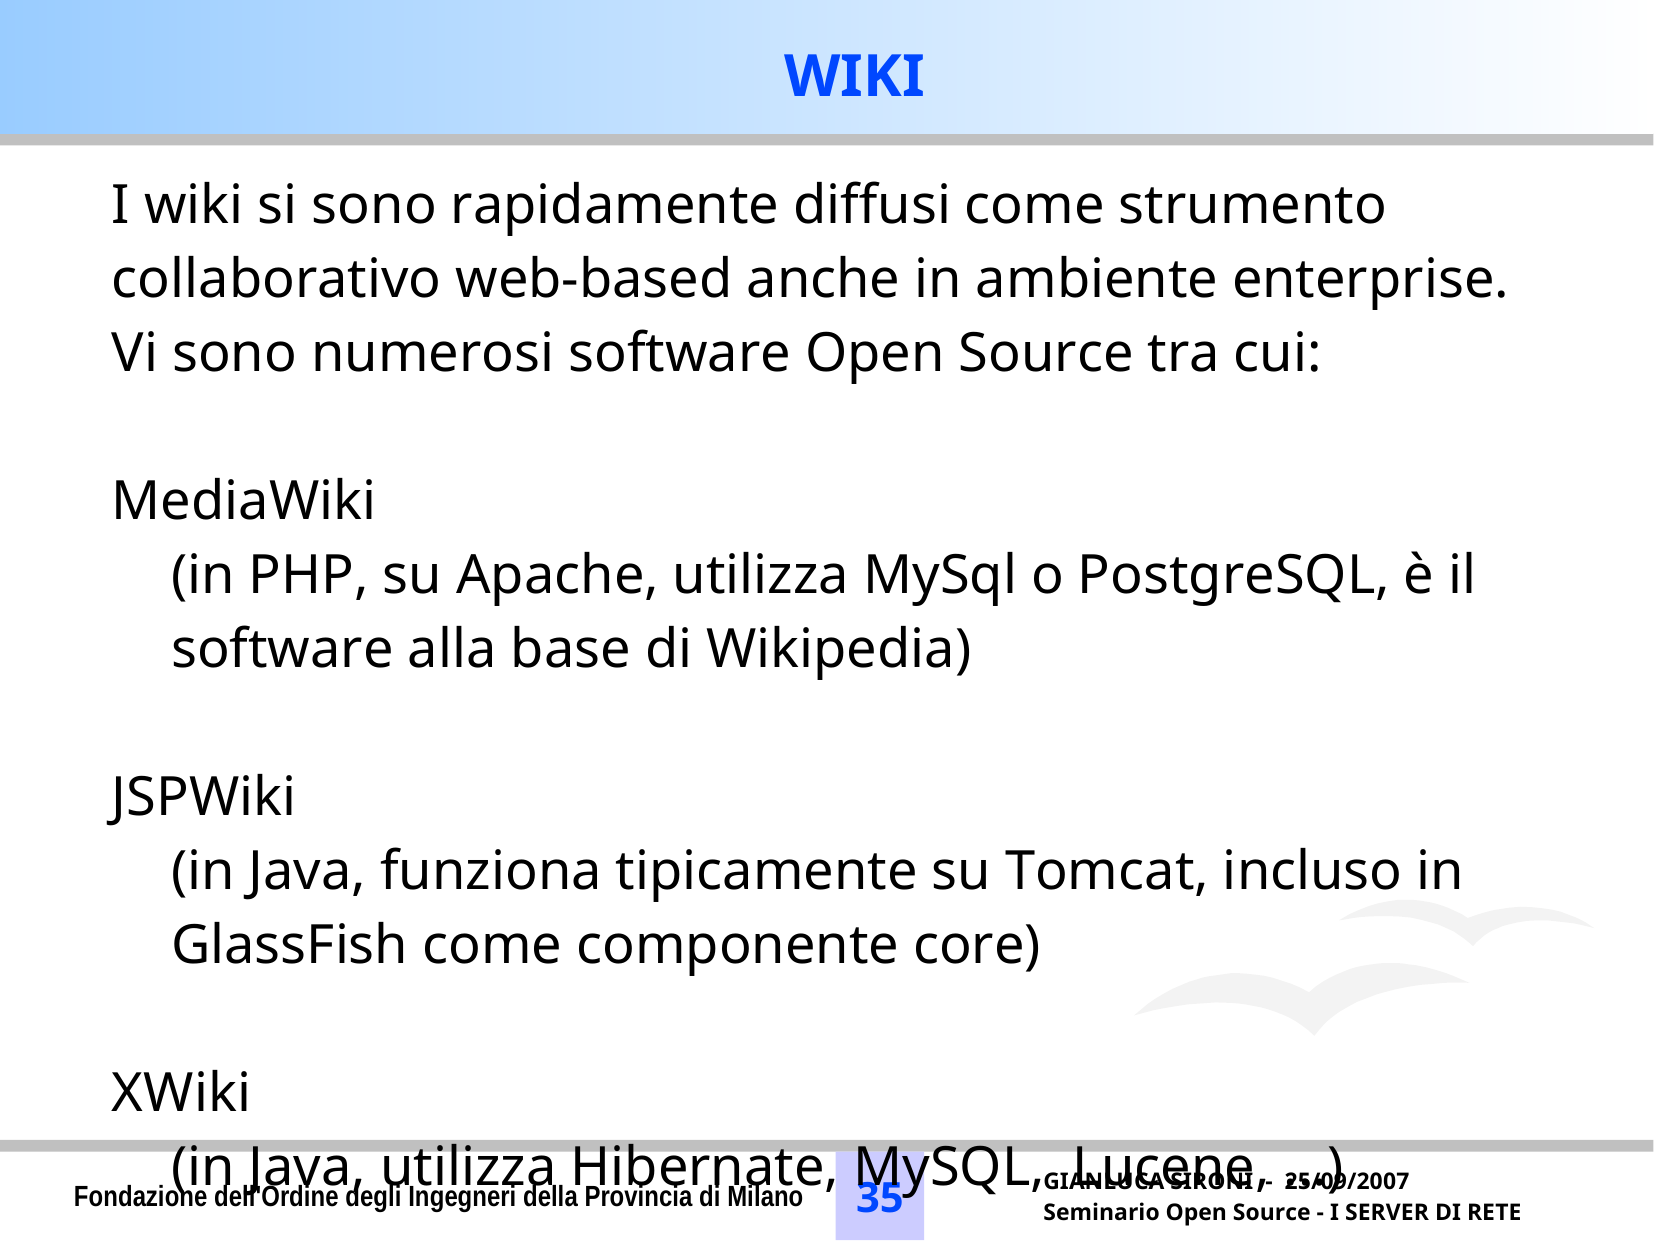

# WIKI
I wiki si sono rapidamente diffusi come strumento collaborativo web-based anche in ambiente enterprise.
Vi sono numerosi software Open Source tra cui:
MediaWiki
(in PHP, su Apache, utilizza MySql o PostgreSQL, è il software alla base di Wikipedia)
JSPWiki
(in Java, funziona tipicamente su Tomcat, incluso in GlassFish come componente core)
XWiki
(in Java, utilizza Hibernate, MySQL, Lucene, ...)